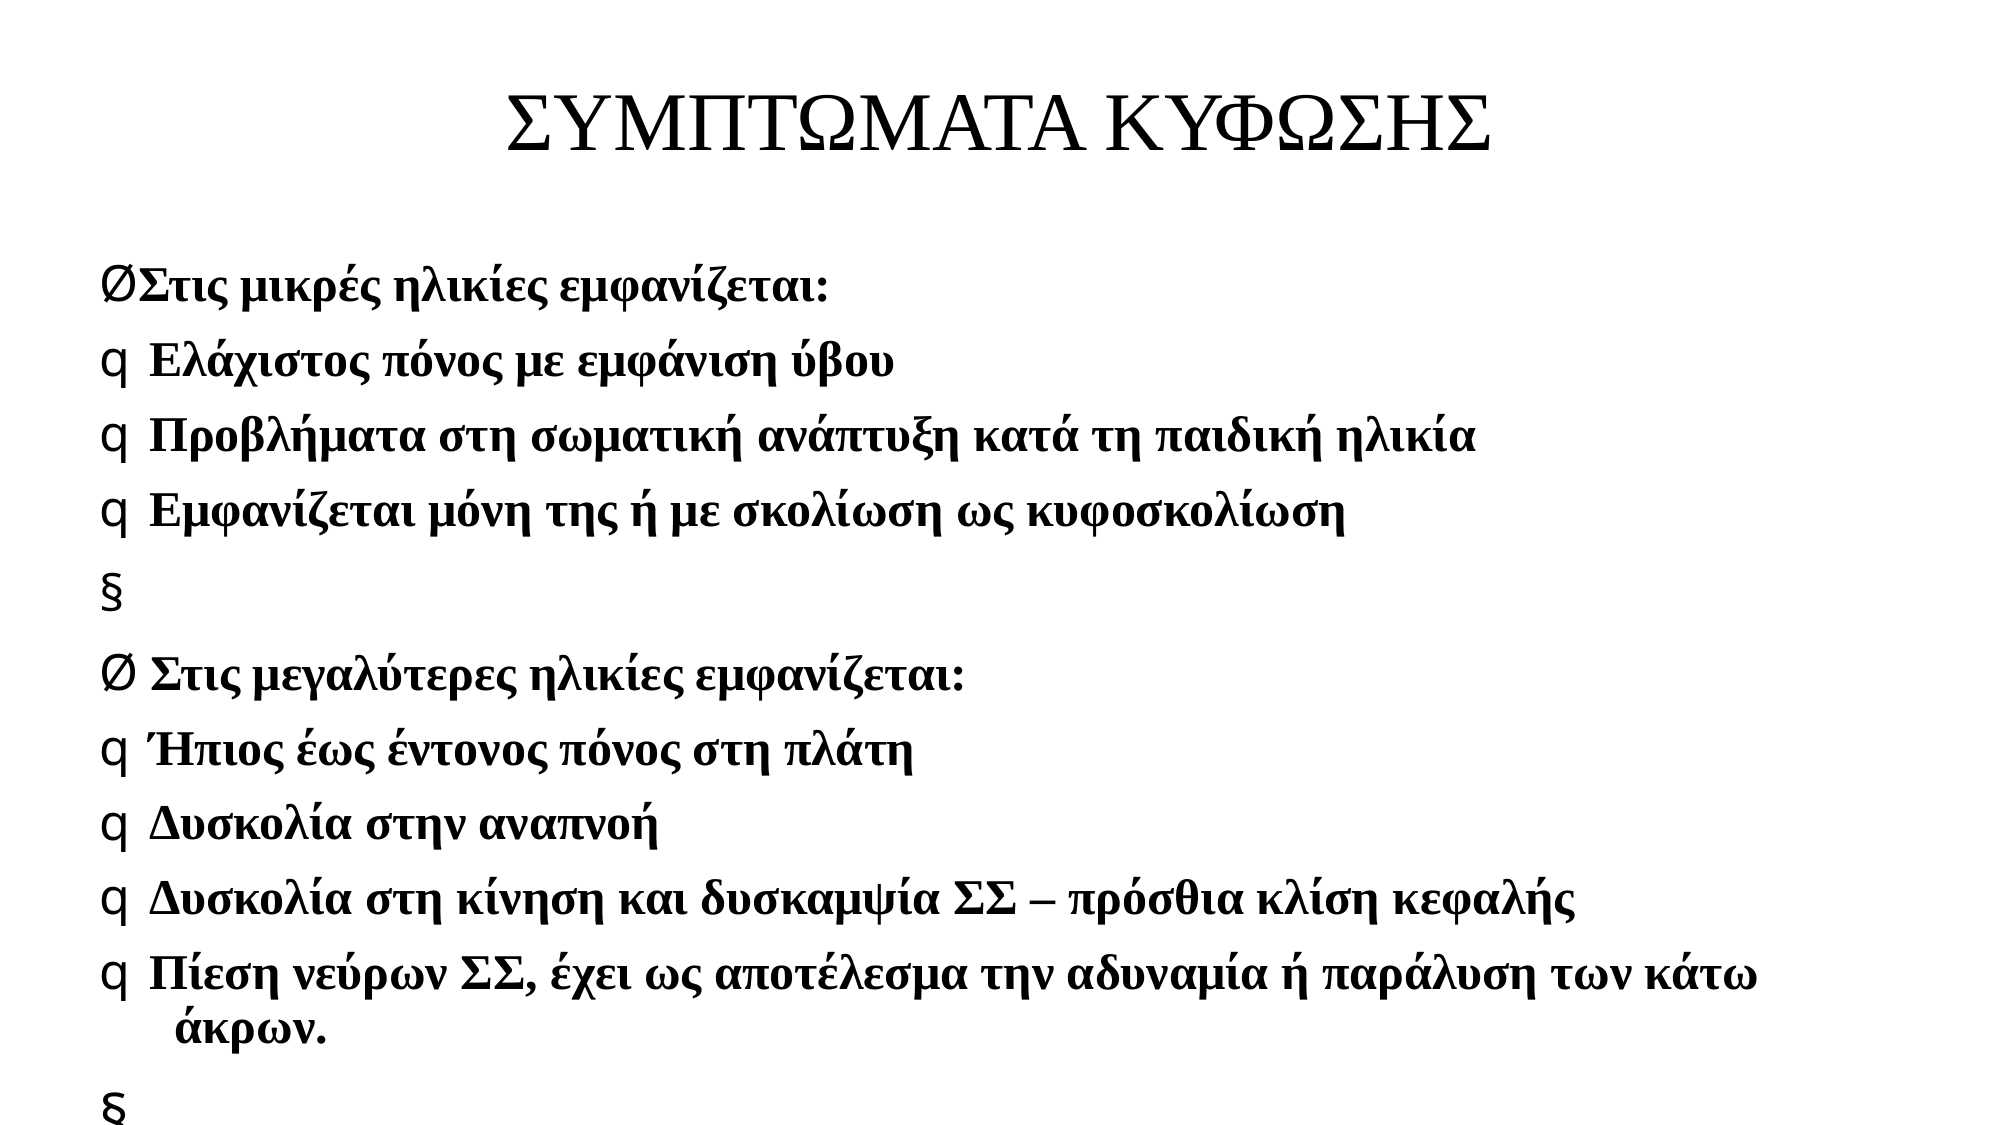

# ΣΥΜΠΤΩΜΑΤΑ ΚΥΦΩΣΗΣ
Στις μικρές ηλικίες εμφανίζεται:
 Ελάχιστος πόνος με εμφάνιση ύβου
 Προβλήματα στη σωματική ανάπτυξη κατά τη παιδική ηλικία
 Εμφανίζεται μόνη της ή με σκολίωση ως κυφοσκολίωση
 Στις μεγαλύτερες ηλικίες εμφανίζεται:
 Ήπιος έως έντονος πόνος στη πλάτη
 Δυσκολία στην αναπνοή
 Δυσκολία στη κίνηση και δυσκαμψία ΣΣ – πρόσθια κλίση κεφαλής
 Πίεση νεύρων ΣΣ, έχει ως αποτέλεσμα την αδυναμία ή παράλυση των κάτω άκρων.